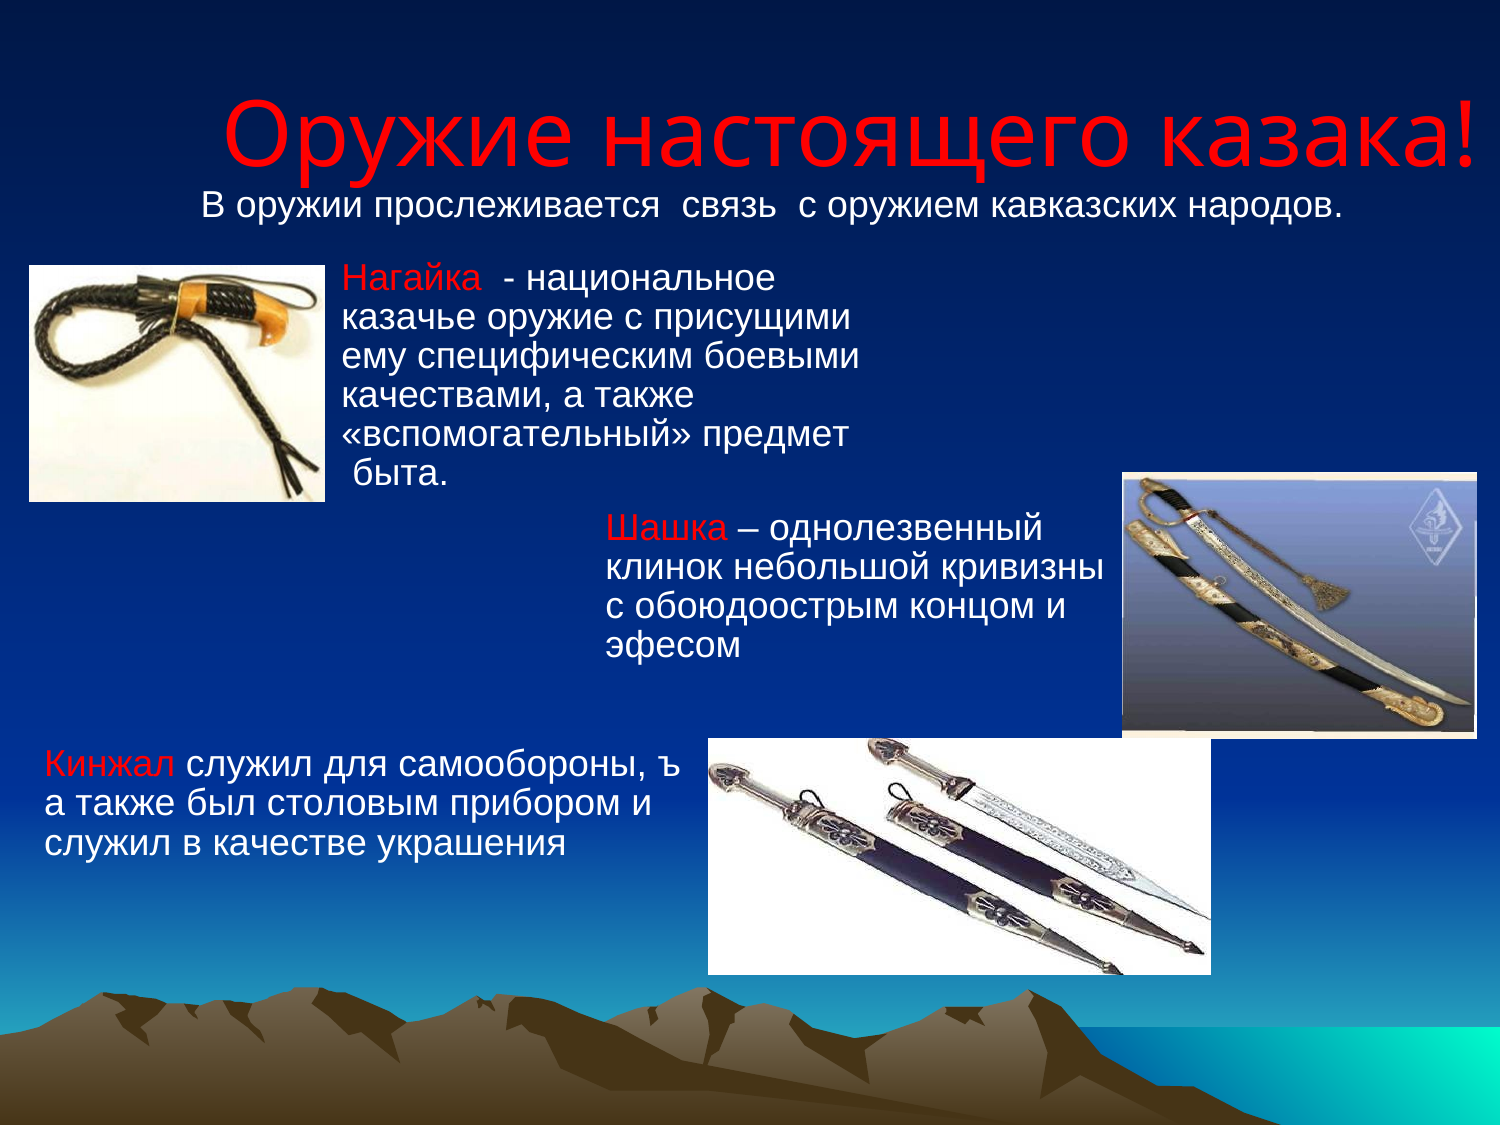

Оружие настоящего казака!
В оружии прослеживается связь с оружием кавказских народов.
Нагайка - национальное
казачье оружие с присущими
ему специфическим боевыми
качествами, а также
«вспомогательный» предмет
 быта.
Шашка – однолезвенный
клинок небольшой кривизны
с обоюдоострым концом и
эфесом
Кинжал служил для самообороны, ъ
а также был столовым прибором и
служил в качестве украшения